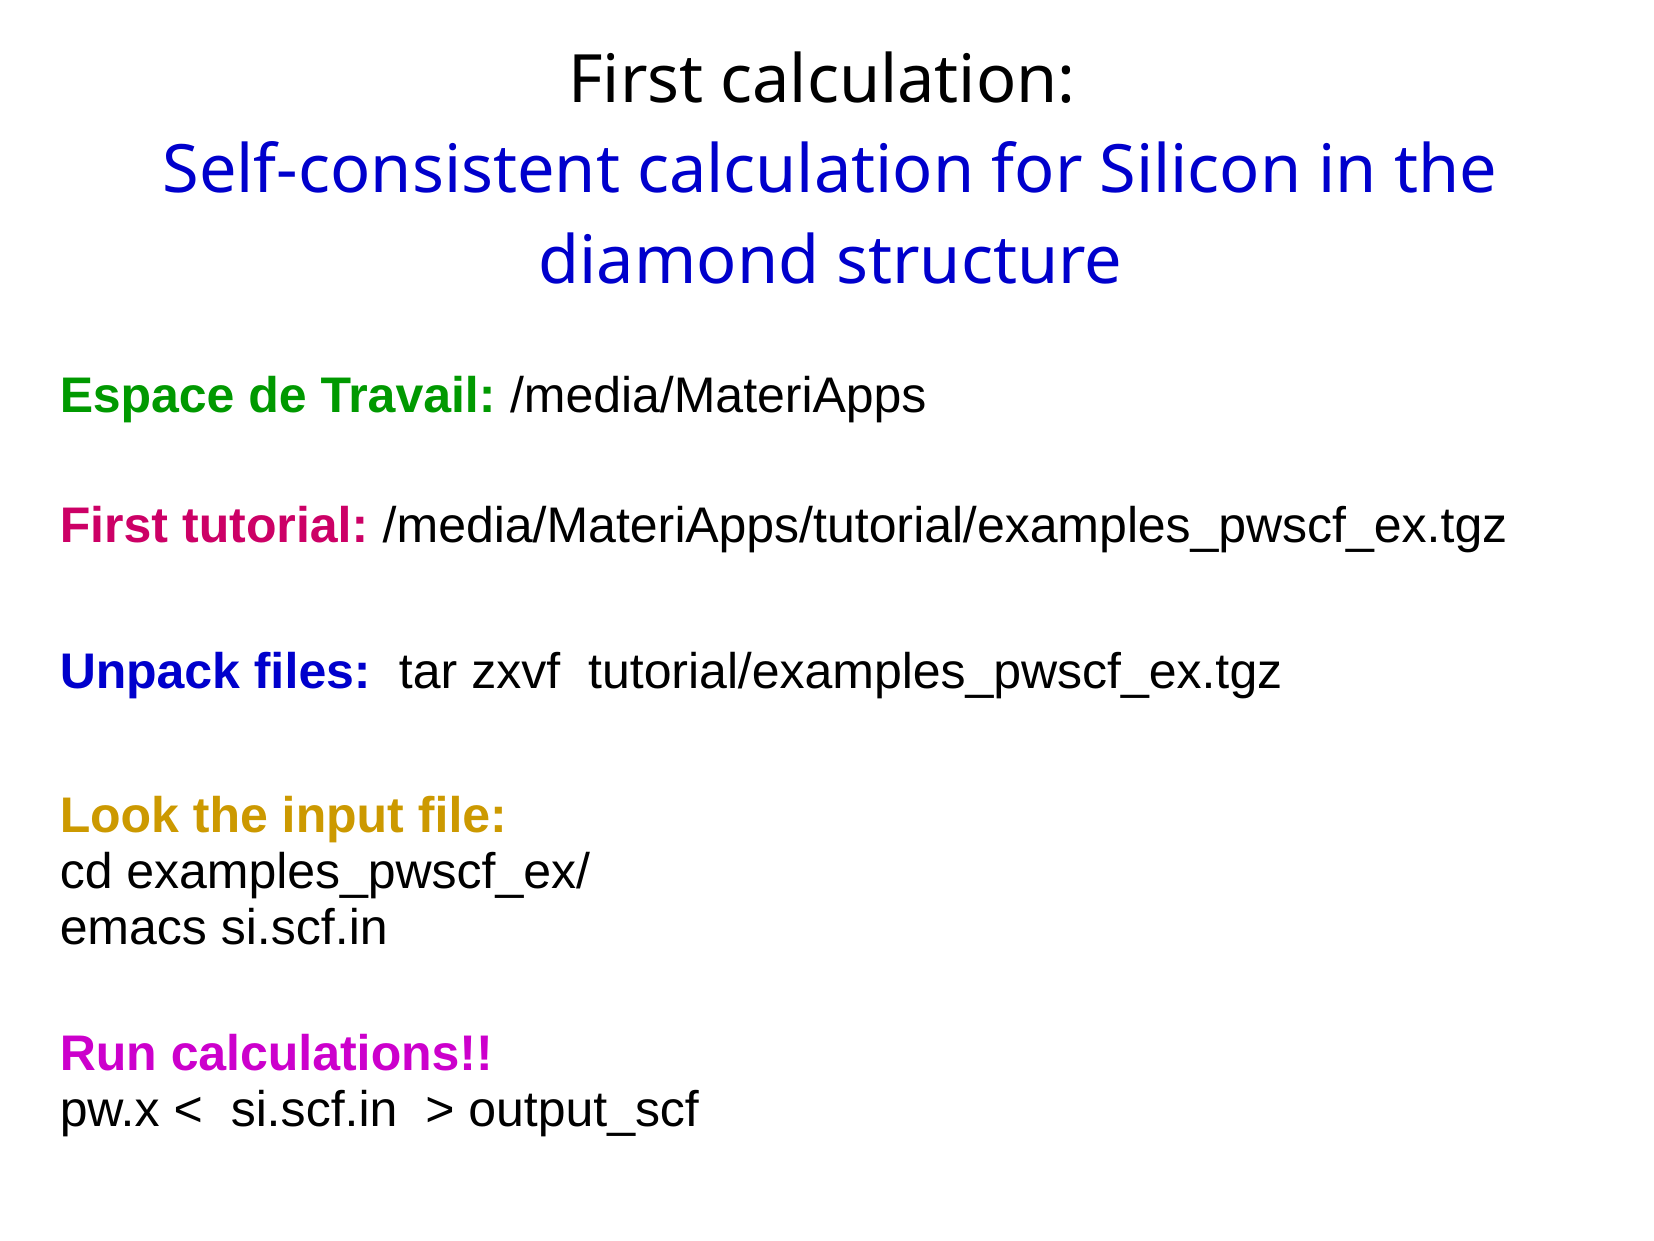

# First calculation: Self-consistent calculation for Silicon in the diamond structure
Espace de Travail: /media/MateriApps
First tutorial: /media/MateriApps/tutorial/examples_pwscf_ex.tgz
Unpack files: tar zxvf tutorial/examples_pwscf_ex.tgz
Look the input file:
cd examples_pwscf_ex/
emacs si.scf.in
Run calculations!!
pw.x < si.scf.in > output_scf